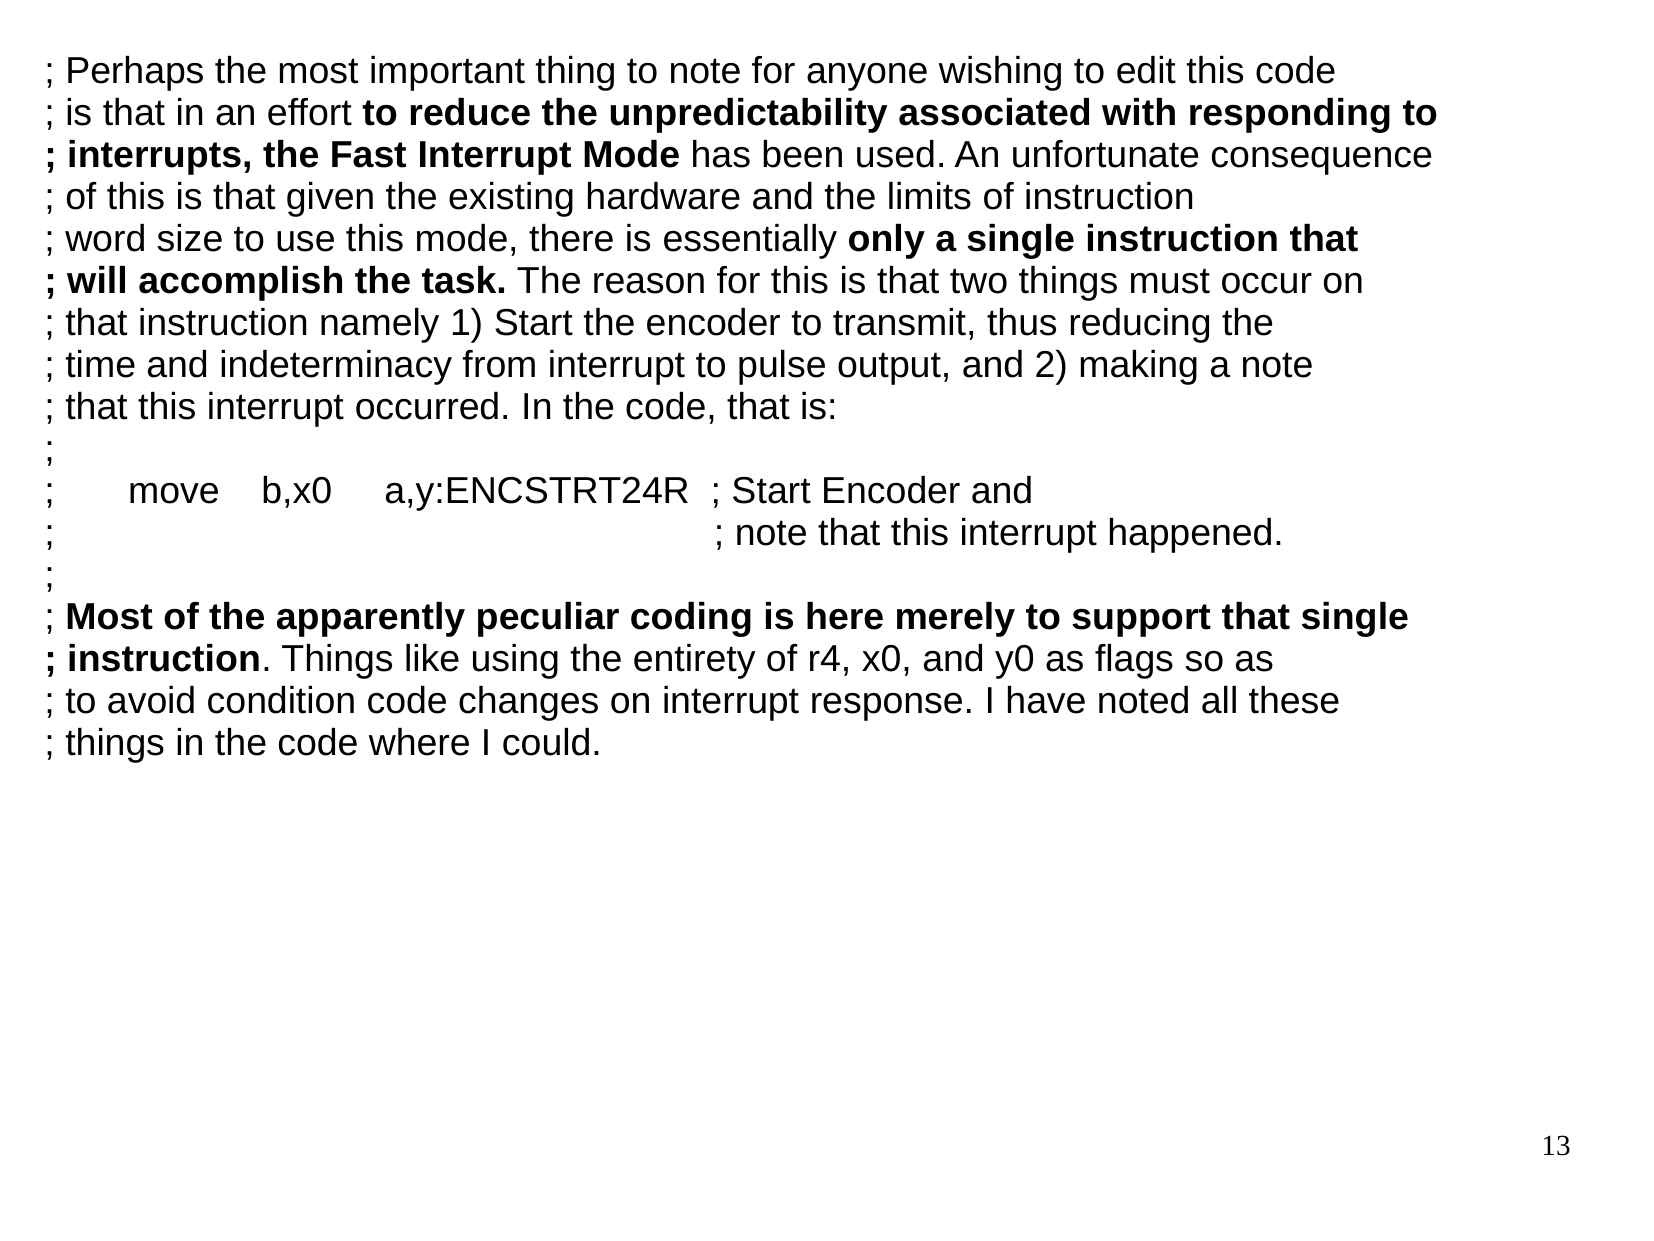

; Perhaps the most important thing to note for anyone wishing to edit this code
; is that in an effort to reduce the unpredictability associated with responding to
; interrupts, the Fast Interrupt Mode has been used. An unfortunate consequence
; of this is that given the existing hardware and the limits of instruction
; word size to use this mode, there is essentially only a single instruction that
; will accomplish the task. The reason for this is that two things must occur on
; that instruction namely 1) Start the encoder to transmit, thus reducing the
; time and indeterminacy from interrupt to pulse output, and 2) making a note
; that this interrupt occurred. In the code, that is:
;
; move b,x0 a,y:ENCSTRT24R ; Start Encoder and
; ; note that this interrupt happened.
;
; Most of the apparently peculiar coding is here merely to support that single
; instruction. Things like using the entirety of r4, x0, and y0 as flags so as
; to avoid condition code changes on interrupt response. I have noted all these
; things in the code where I could.
13